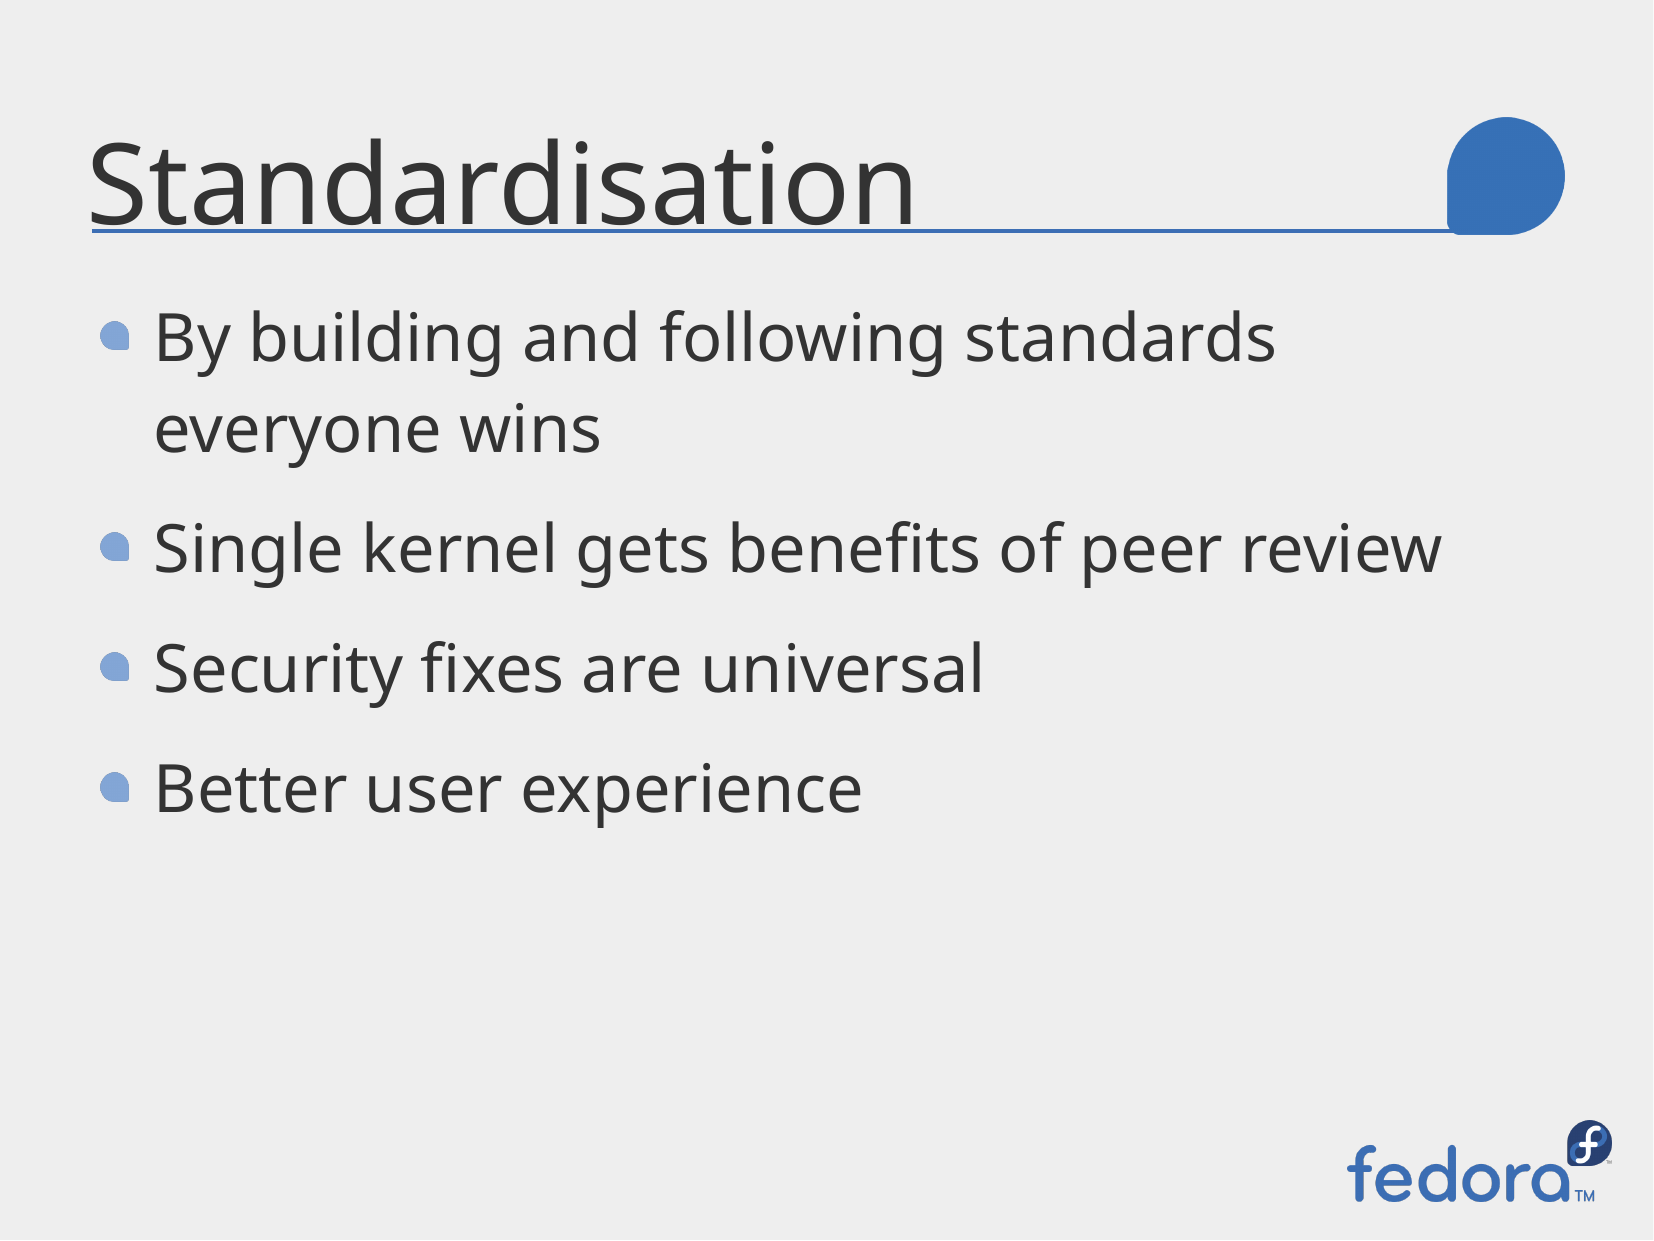

# Standardisation
By building and following standards everyone wins
Single kernel gets benefits of peer review
Security fixes are universal
Better user experience